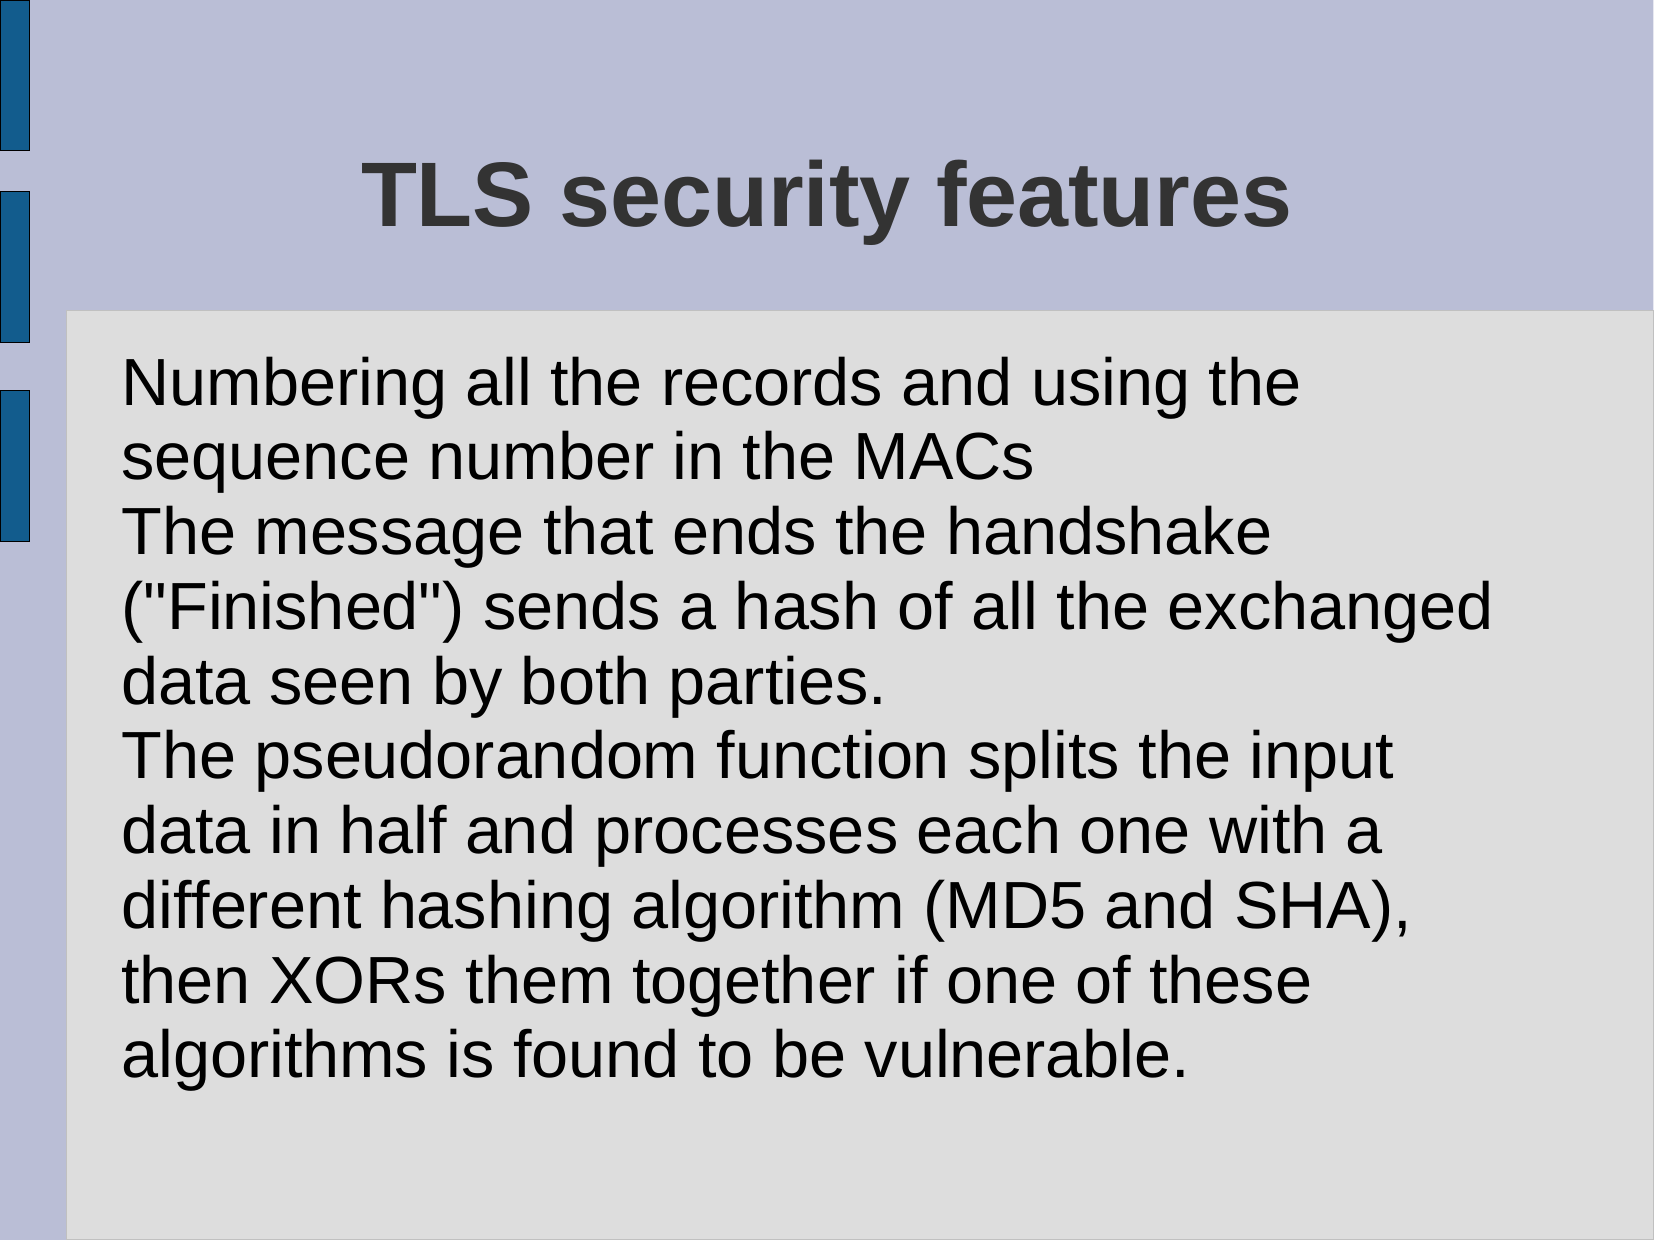

# TLS security features
Numbering all the records and using the sequence number in the MACs
The message that ends the handshake ("Finished") sends a hash of all the exchanged data seen by both parties.
The pseudorandom function splits the input data in half and processes each one with a different hashing algorithm (MD5 and SHA), then XORs them together if one of these algorithms is found to be vulnerable.